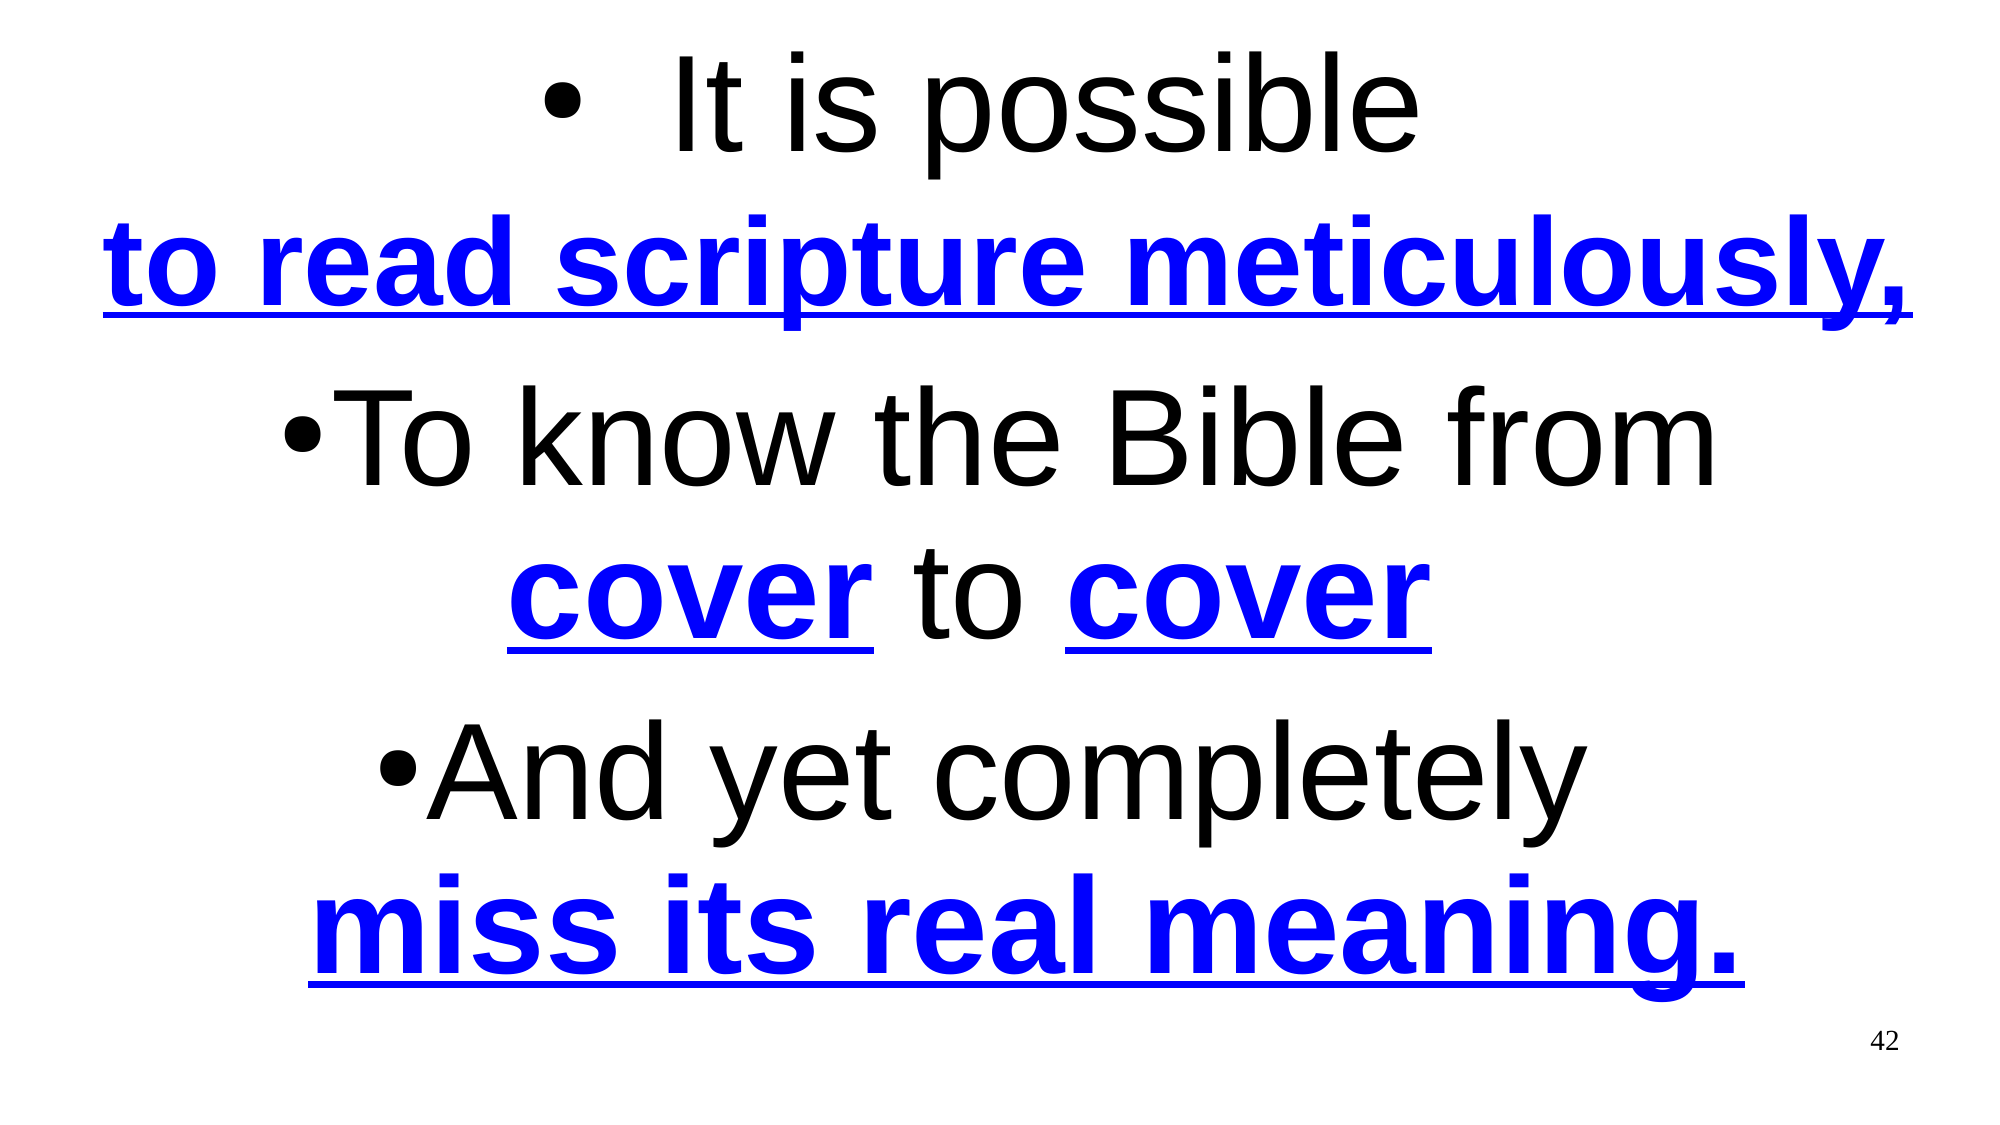

# It is possible to read scripture meticulously,
To know the Bible from
cover to cover
And yet completely
miss its real meaning.
42